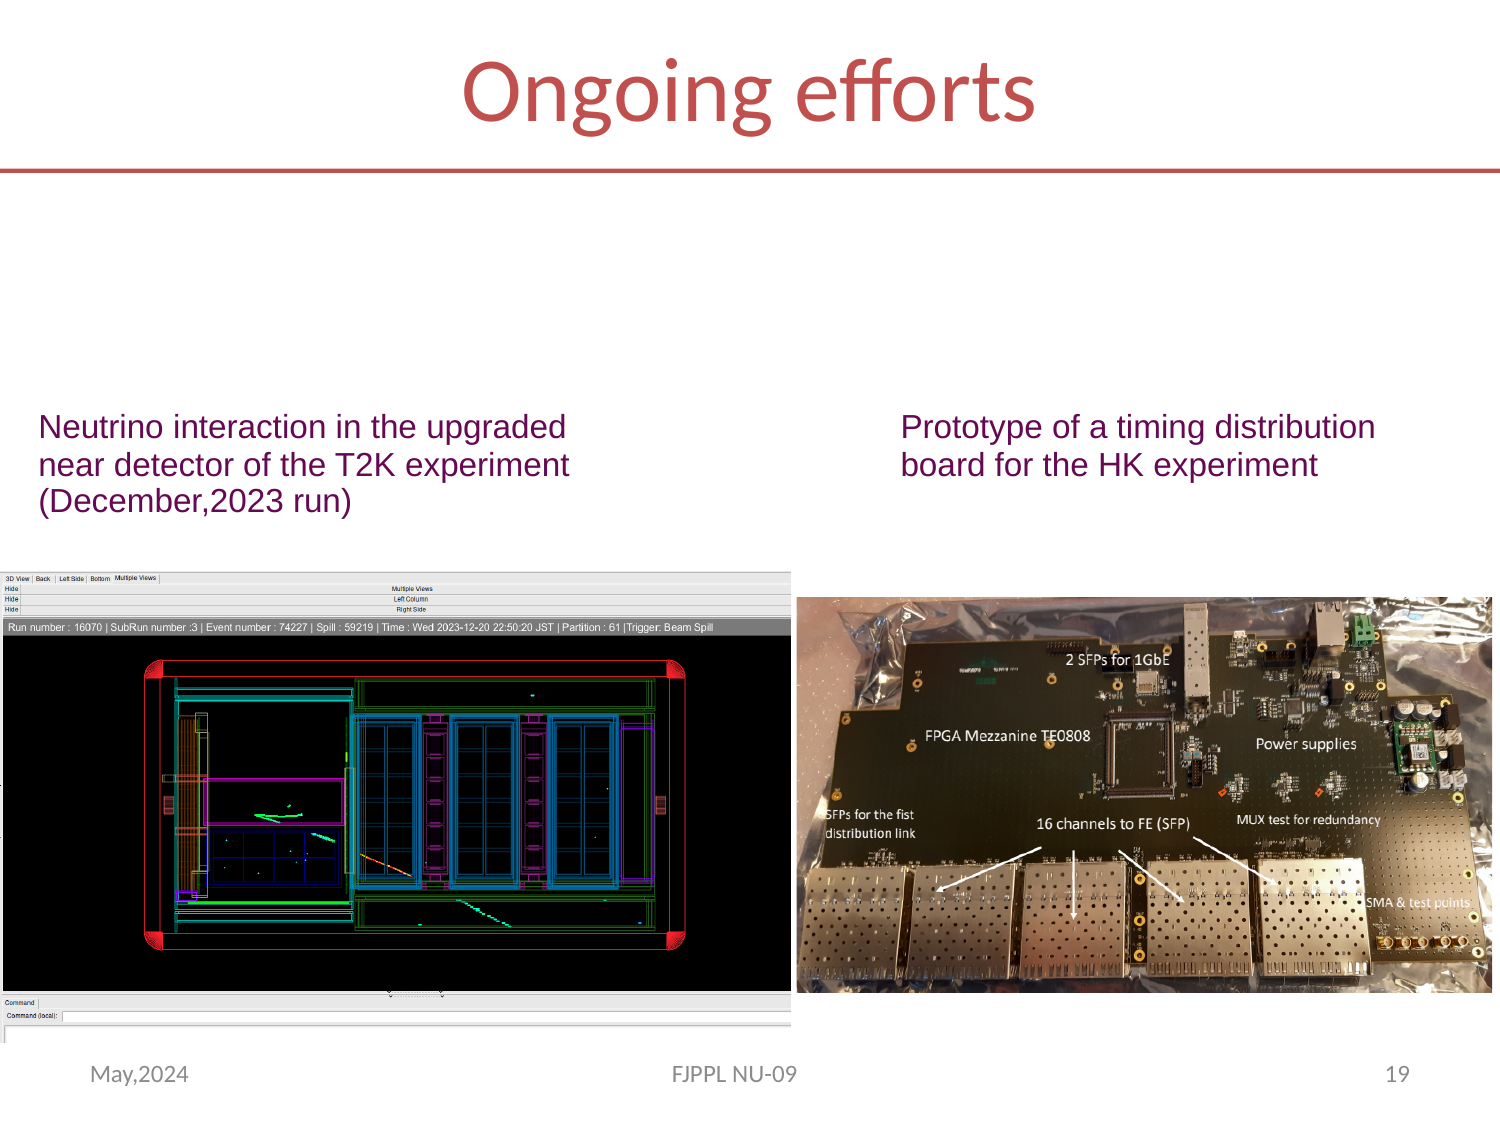

Ongoing efforts
Neutrino interaction in the upgraded near detector of the T2K experiment (December,2023 run)
Prototype of a timing distribution board for the HK experiment
May,2024
FJPPL NU-09